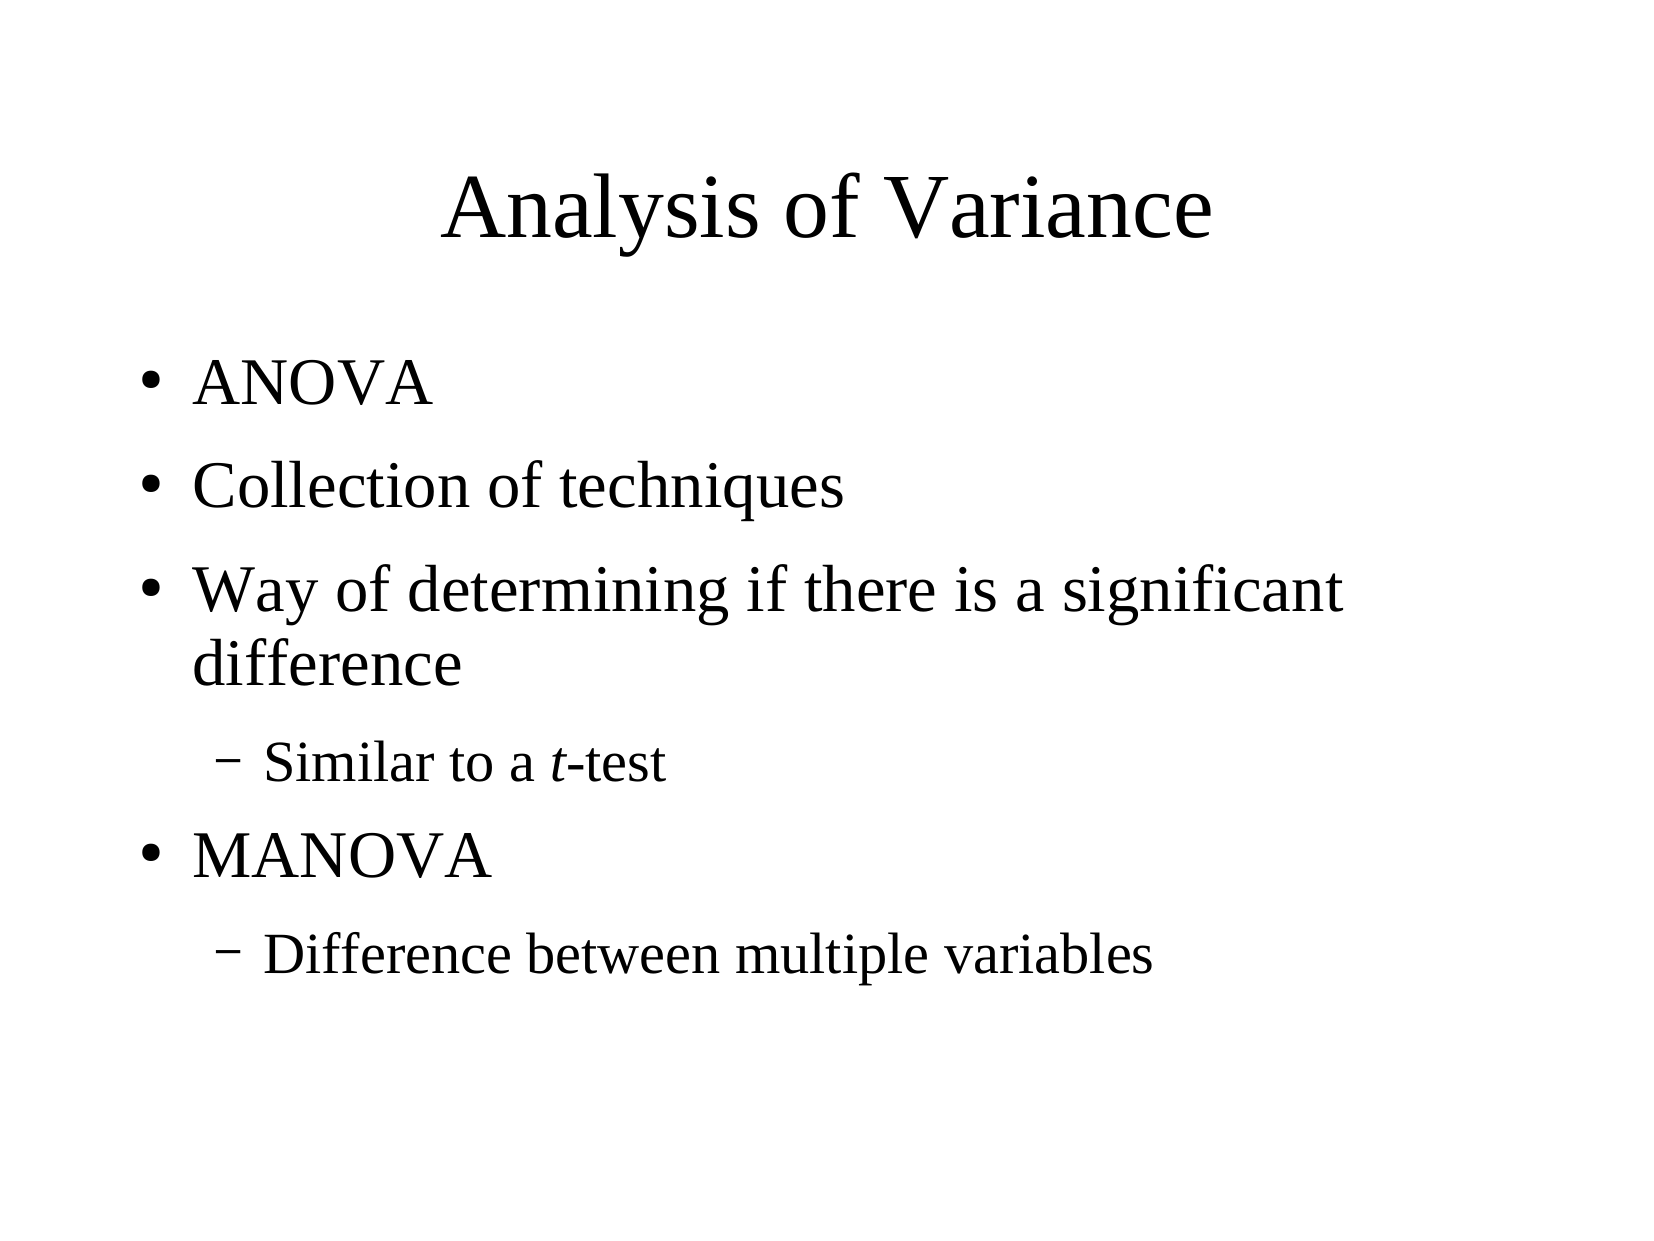

# Analysis of Variance
ANOVA
Collection of techniques
Way of determining if there is a significant difference
Similar to a t-test
MANOVA
Difference between multiple variables